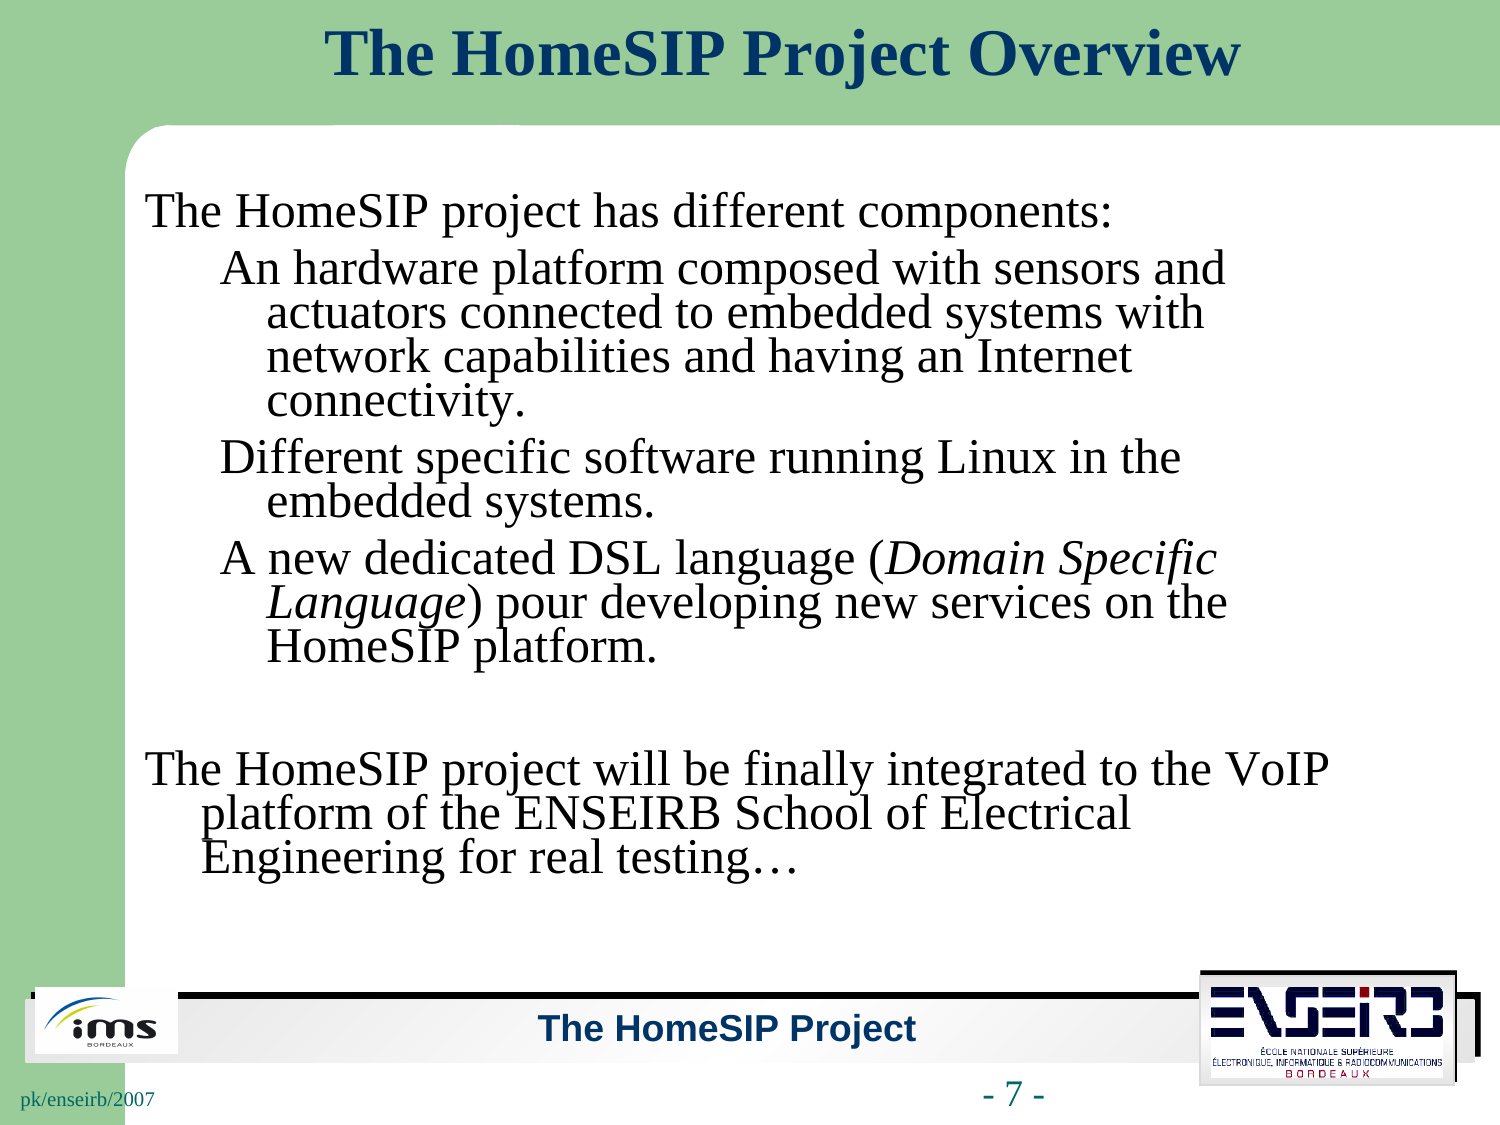

The HomeSIP Project Overview
The HomeSIP project has different components:
An hardware platform composed with sensors and actuators connected to embedded systems with network capabilities and having an Internet connectivity.
Different specific software running Linux in the embedded systems.
A new dedicated DSL language (Domain Specific Language) pour developing new services on the HomeSIP platform.
The HomeSIP project will be finally integrated to the VoIP platform of the ENSEIRB School of Electrical Engineering for real testing…